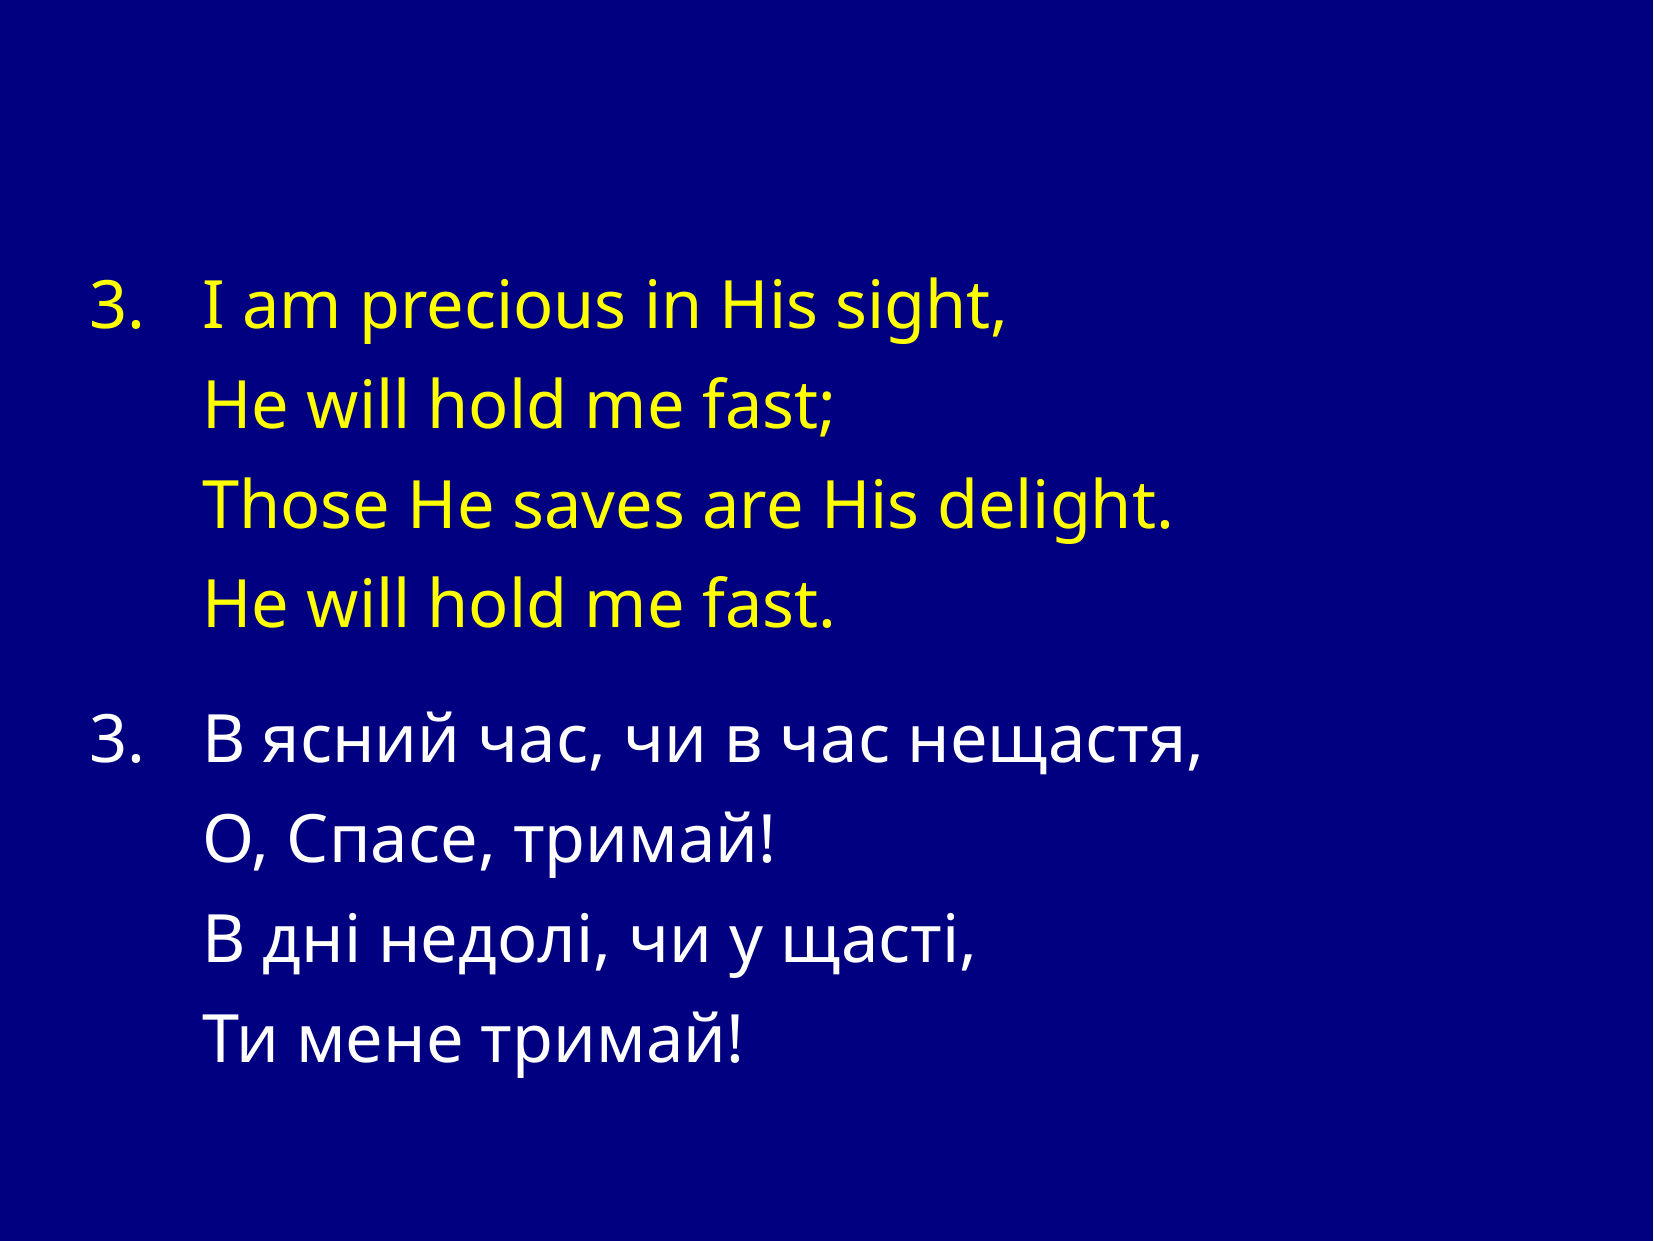

3.	I am precious in His sight,
	He will hold me fast;
	Those He saves are His delight.
	He will hold me fast.
3.	В ясний час, чи в час нещастя,
	О, Спасе, тримай!
	В дні недолі, чи у щасті,
	Ти мене тримай!